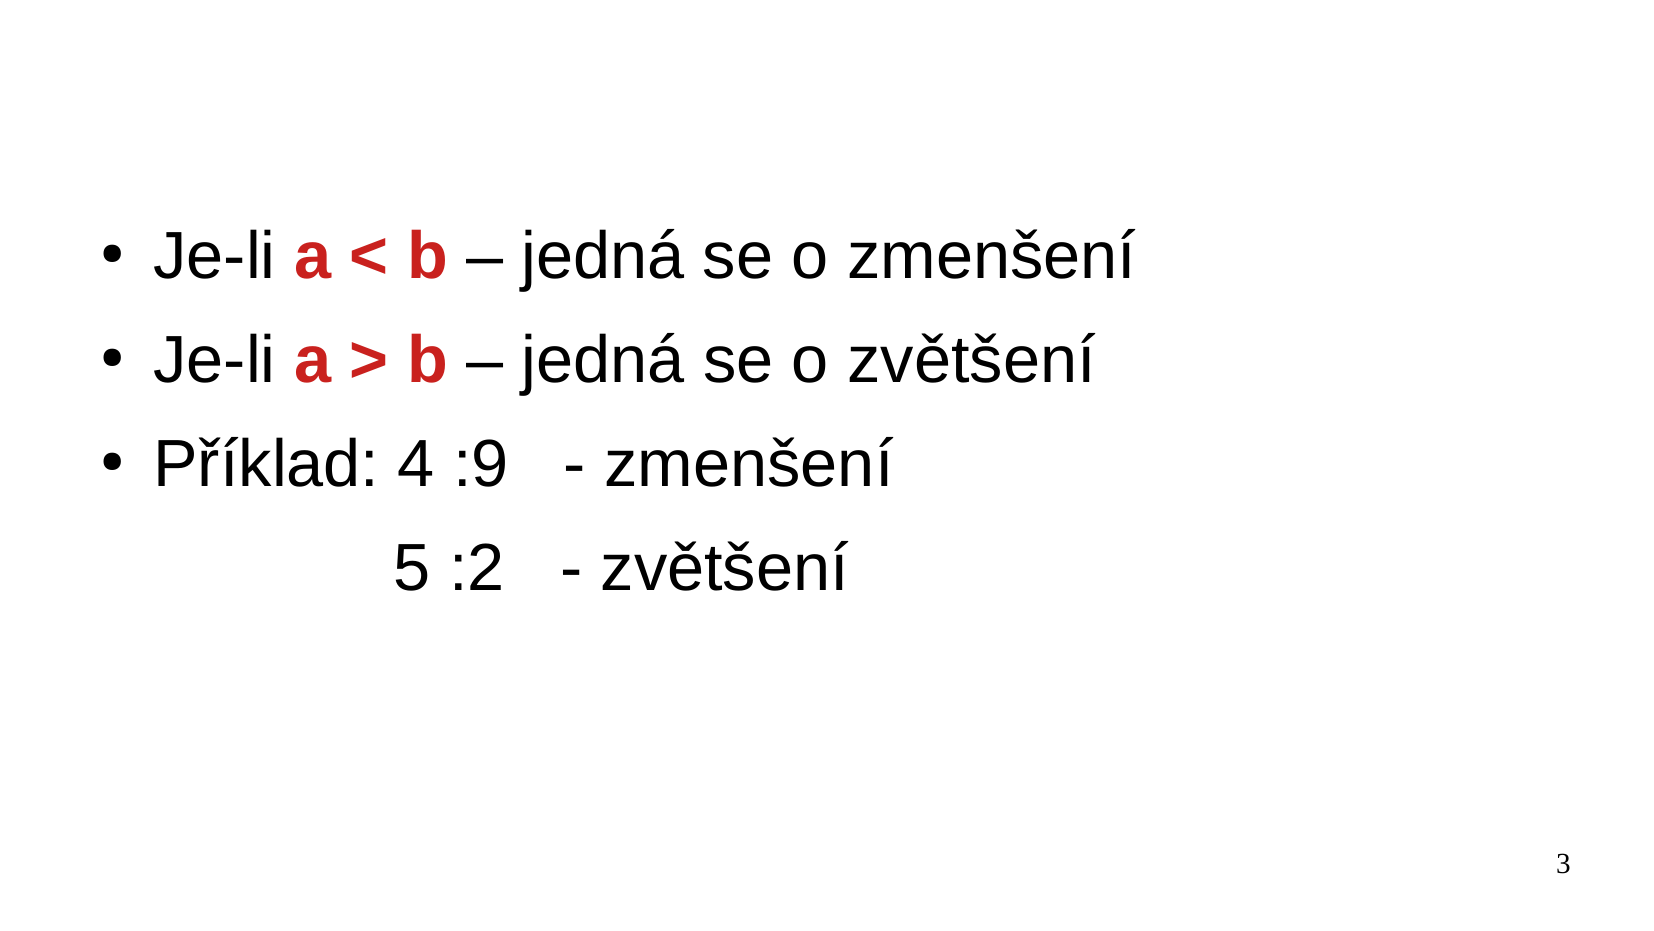

#
Je-li a < b – jedná se o zmenšení
Je-li a > b – jedná se o zvětšení
Příklad: 4 :9 - zmenšení
 5 :2 - zvětšení
3